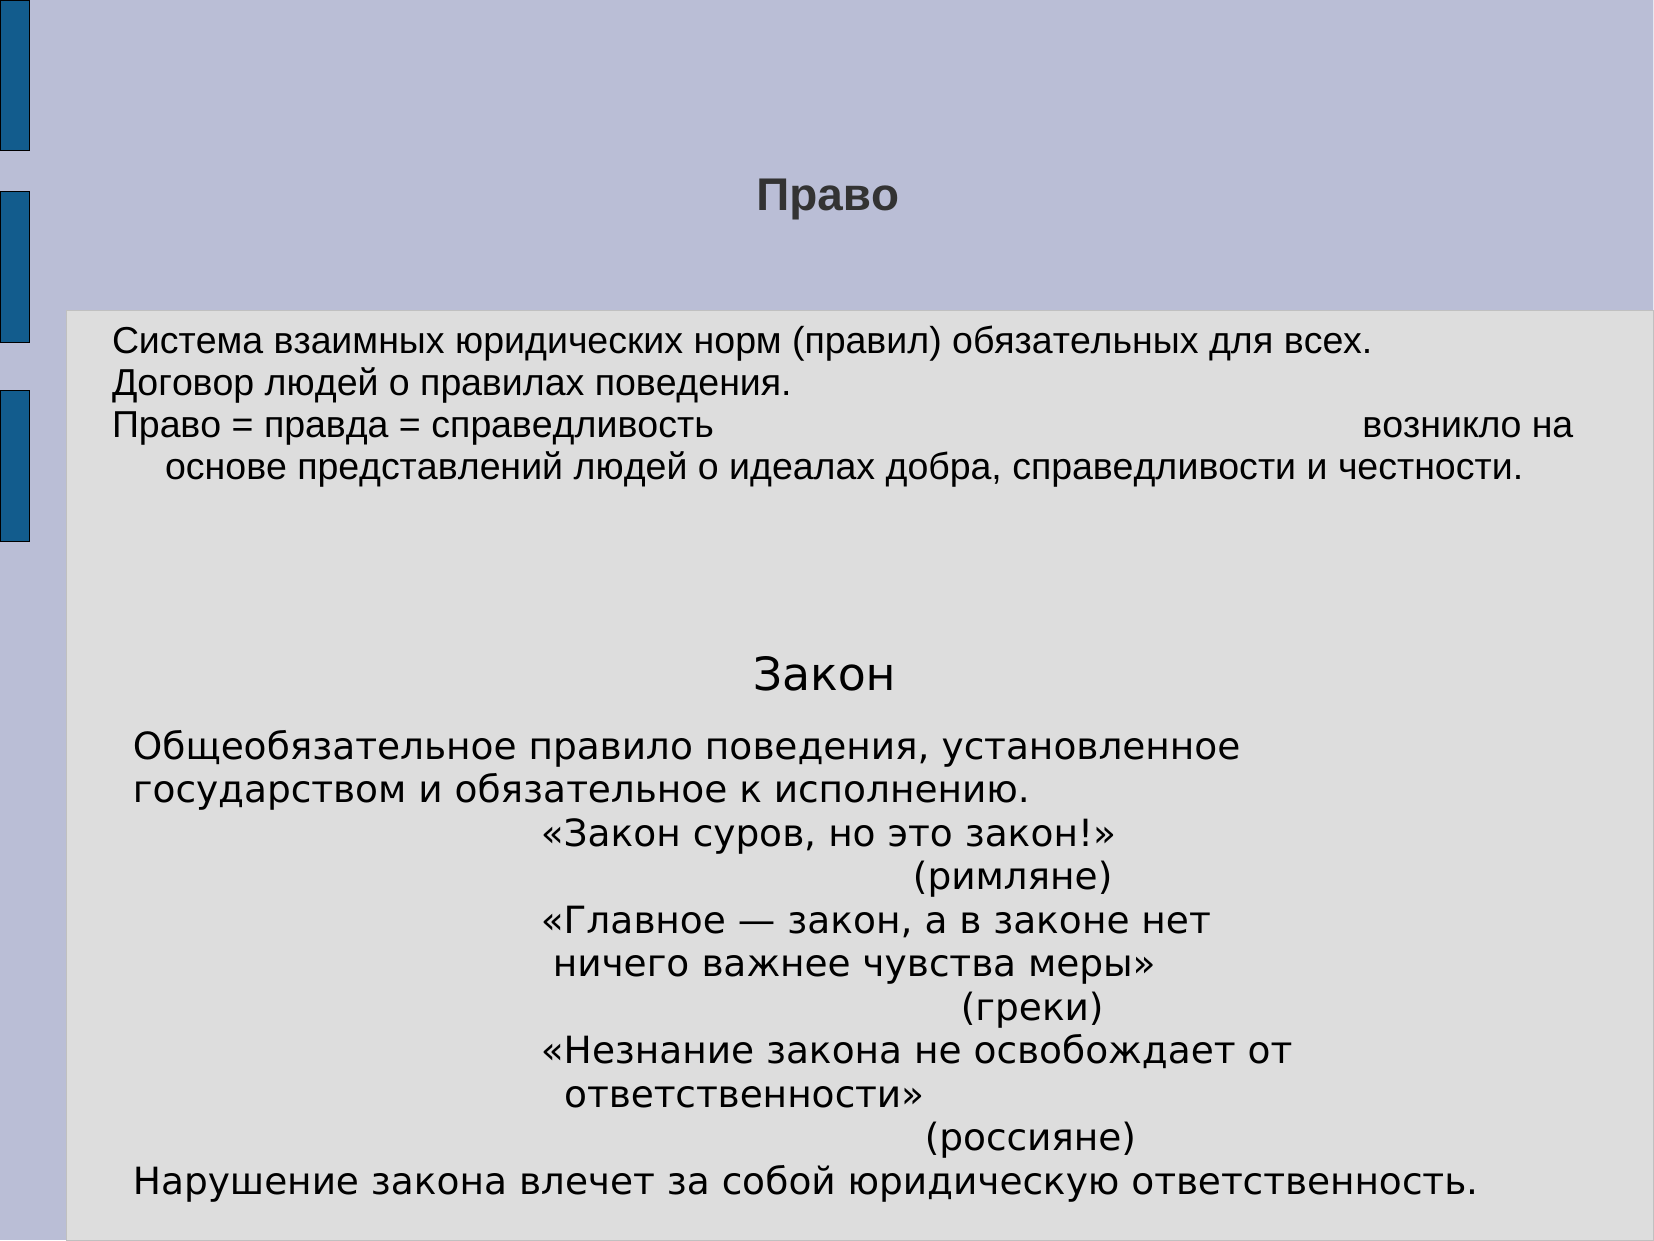

# Право
Система взаимных юридических норм (правил) обязательных для всех.
Договор людей о правилах поведения.
Право = правда = справедливость возникло на основе представлений людей о идеалах добра, справедливости и честности.
Закон
Общеобязательное правило поведения, установленное государством и обязательное к исполнению.
 «Закон суров, но это закон!»
 (римляне)
 «Главное — закон, а в законе нет
 ничего важнее чувства меры»
 (греки)
 «Незнание закона не освобождает от ответственности»
 (россияне)
Нарушение закона влечет за собой юридическую ответственность.